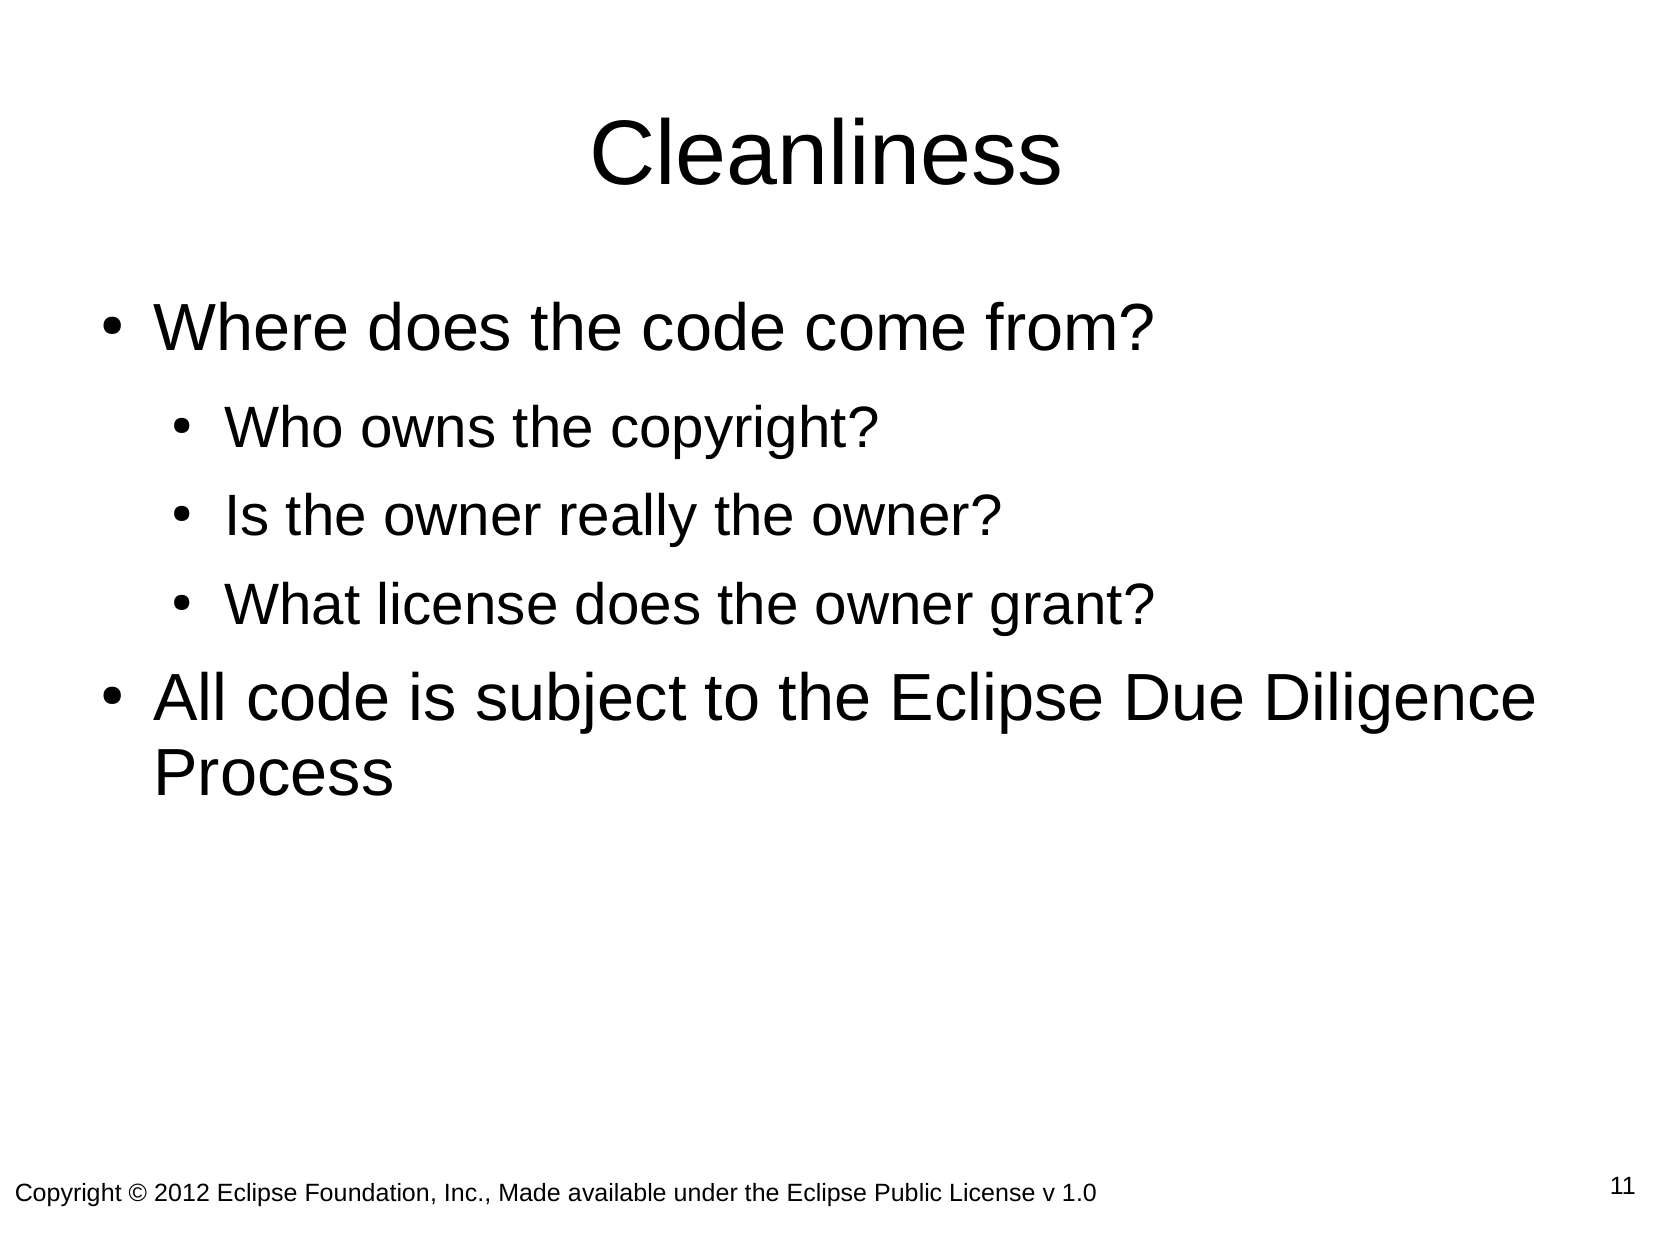

# Cleanliness
Where does the code come from?
Who owns the copyright?
Is the owner really the owner?
What license does the owner grant?
All code is subject to the Eclipse Due Diligence Process
11